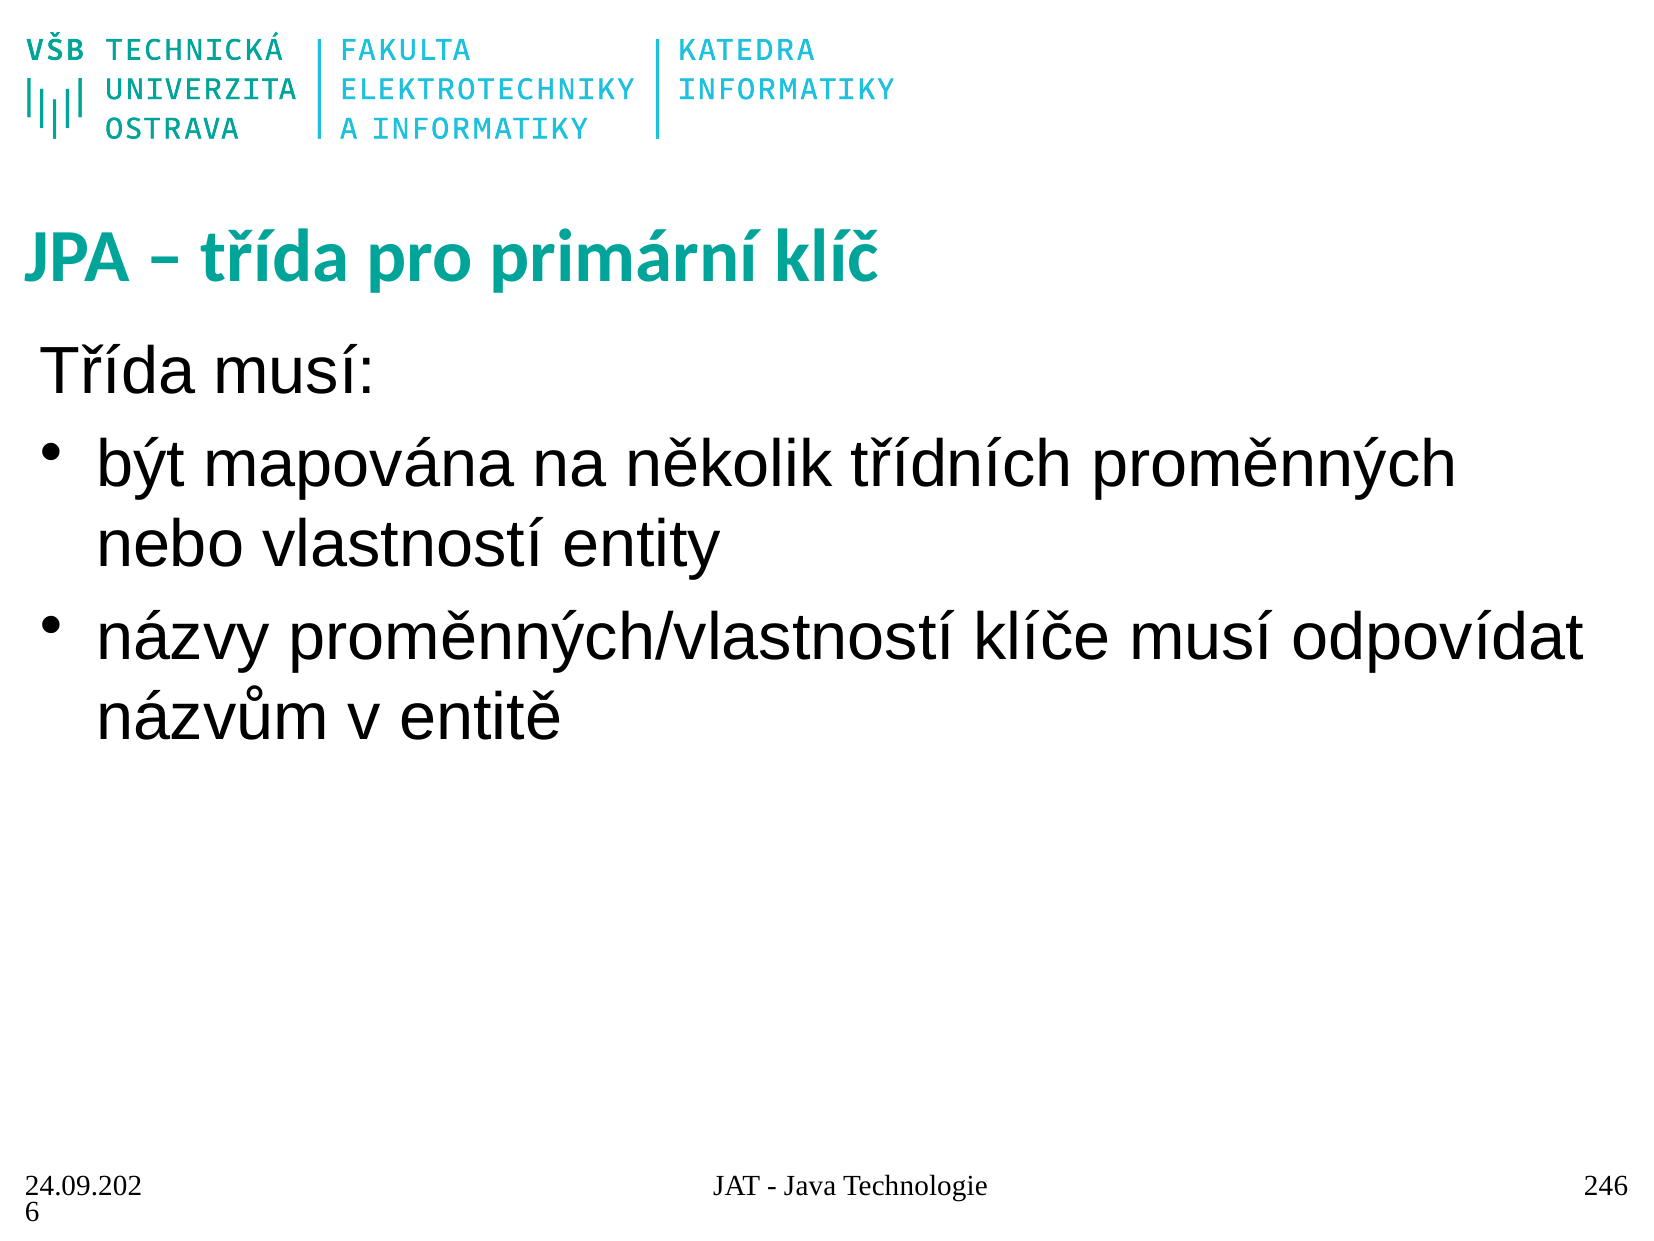

JPA – třída pro primární klíč
# Třída musí:
být mapována na několik třídních proměnných nebo vlastností entity
názvy proměnných/vlastností klíče musí odpovídat názvům v entitě
JAT - Java Technologie
246